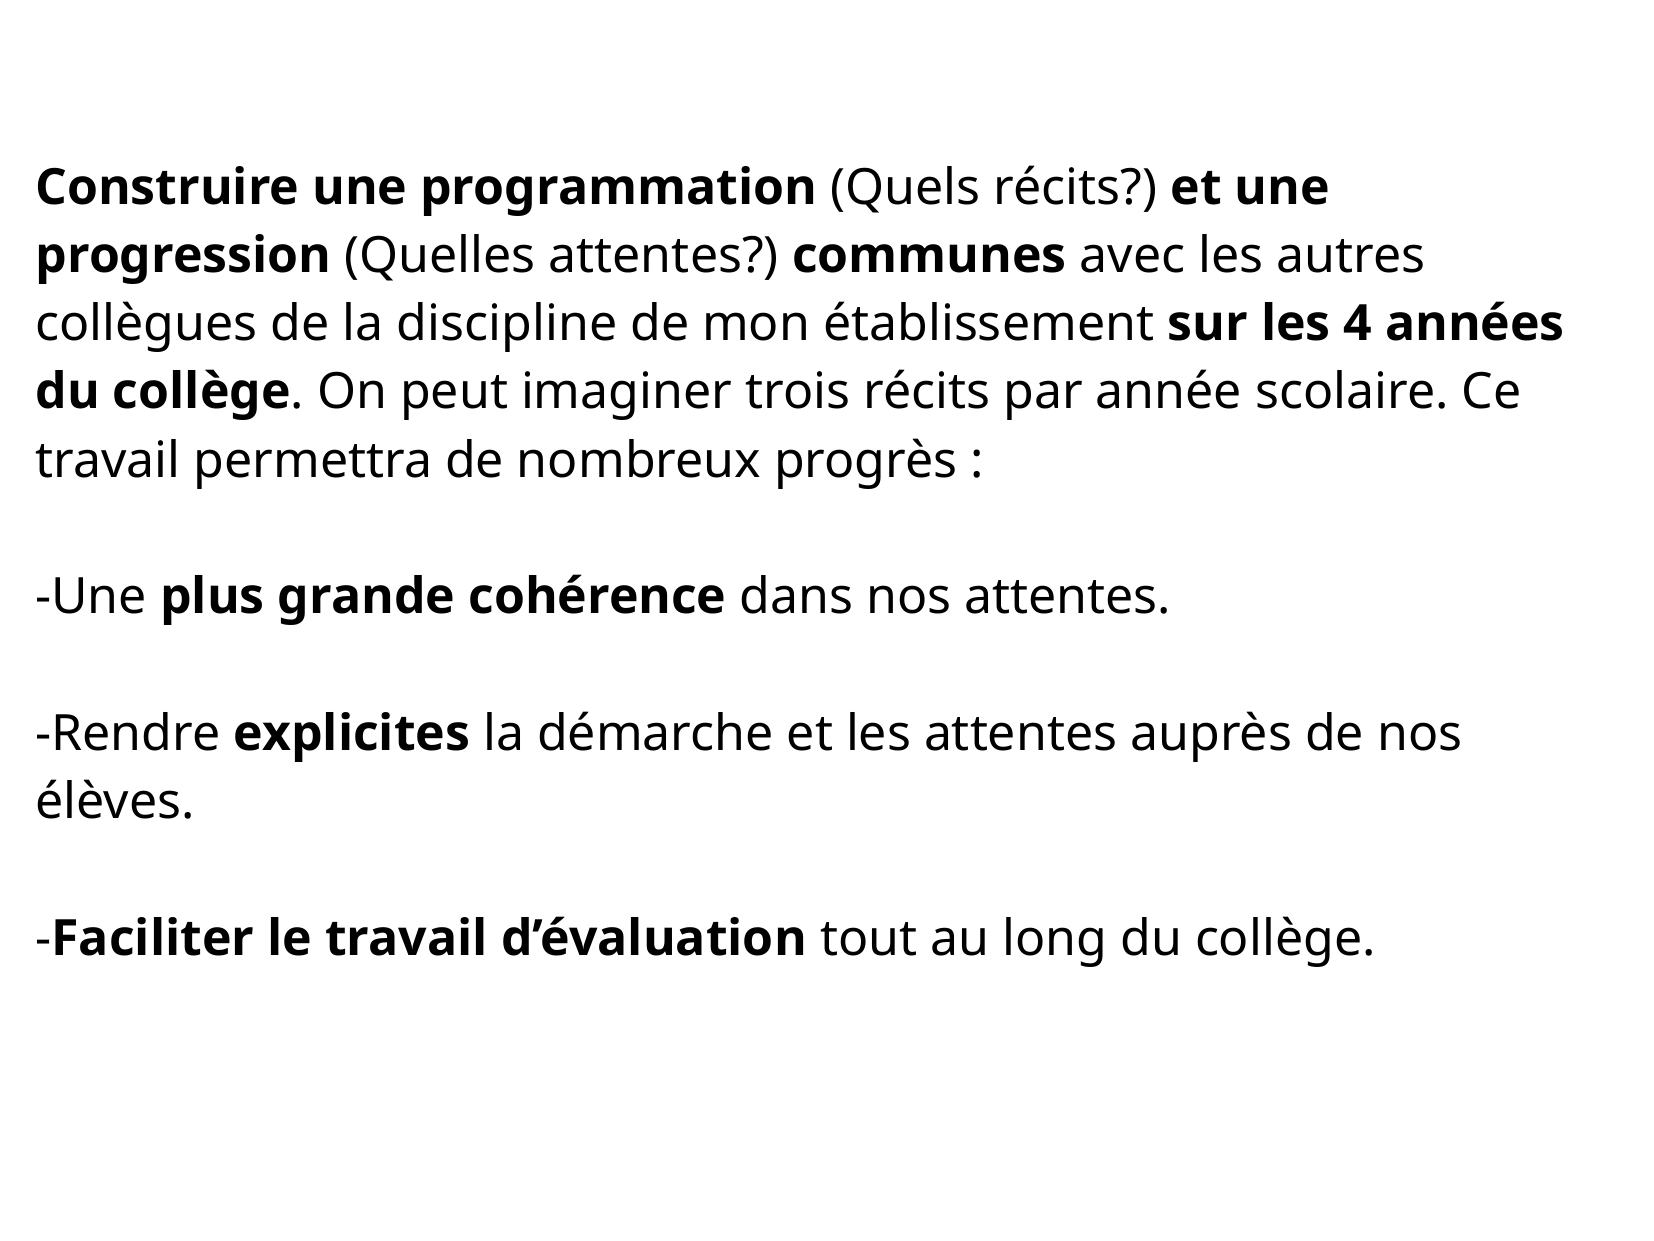

Construire une programmation (Quels récits?) et une progression (Quelles attentes?) communes avec les autres collègues de la discipline de mon établissement sur les 4 années du collège. On peut imaginer trois récits par année scolaire. Ce travail permettra de nombreux progrès :
-Une plus grande cohérence dans nos attentes.
-Rendre explicites la démarche et les attentes auprès de nos élèves.
-Faciliter le travail d’évaluation tout au long du collège.